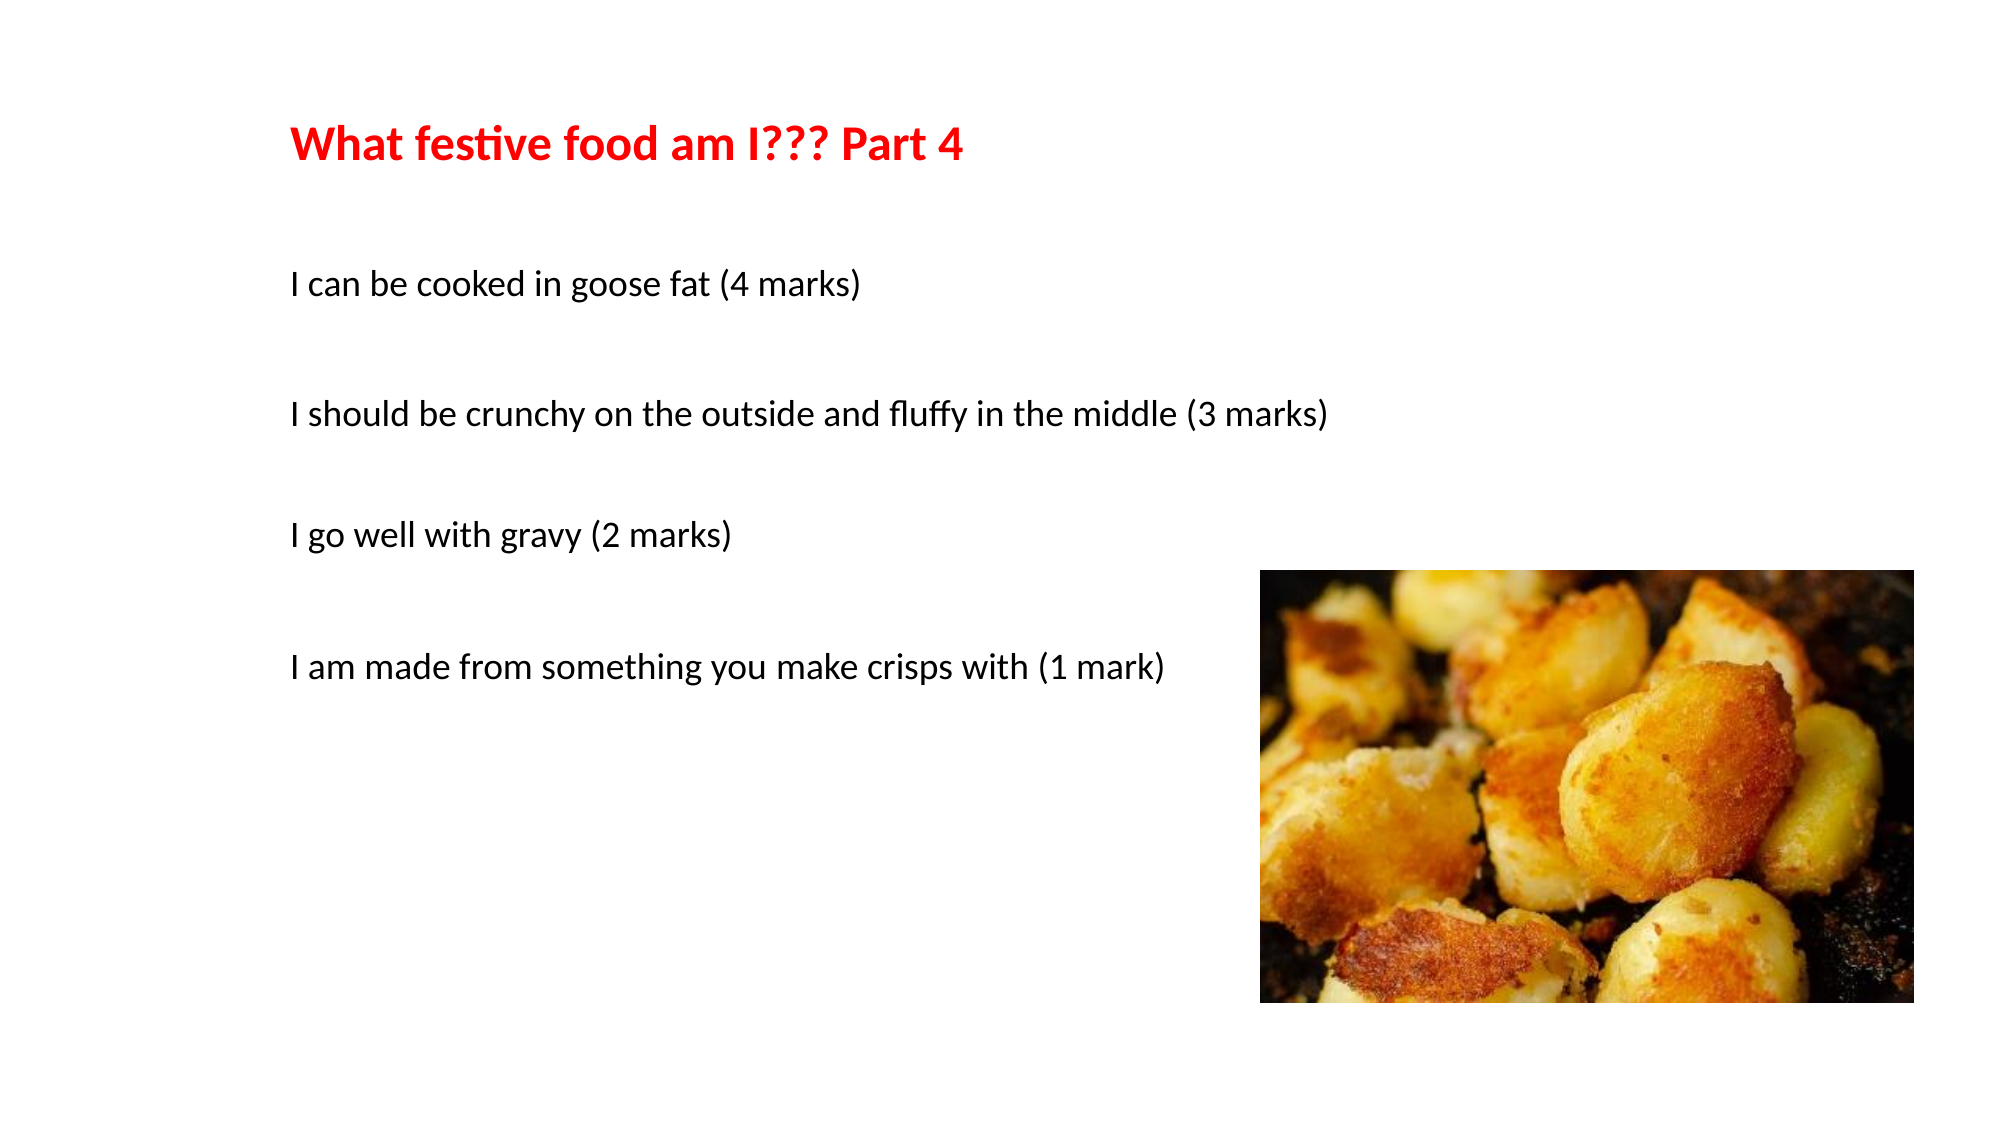

What festive food am I??? Part 4
I can be cooked in goose fat (4 marks)
I should be crunchy on the outside and fluffy in the middle (3 marks)
I go well with gravy (2 marks)
I am made from something you make crisps with (1 mark)